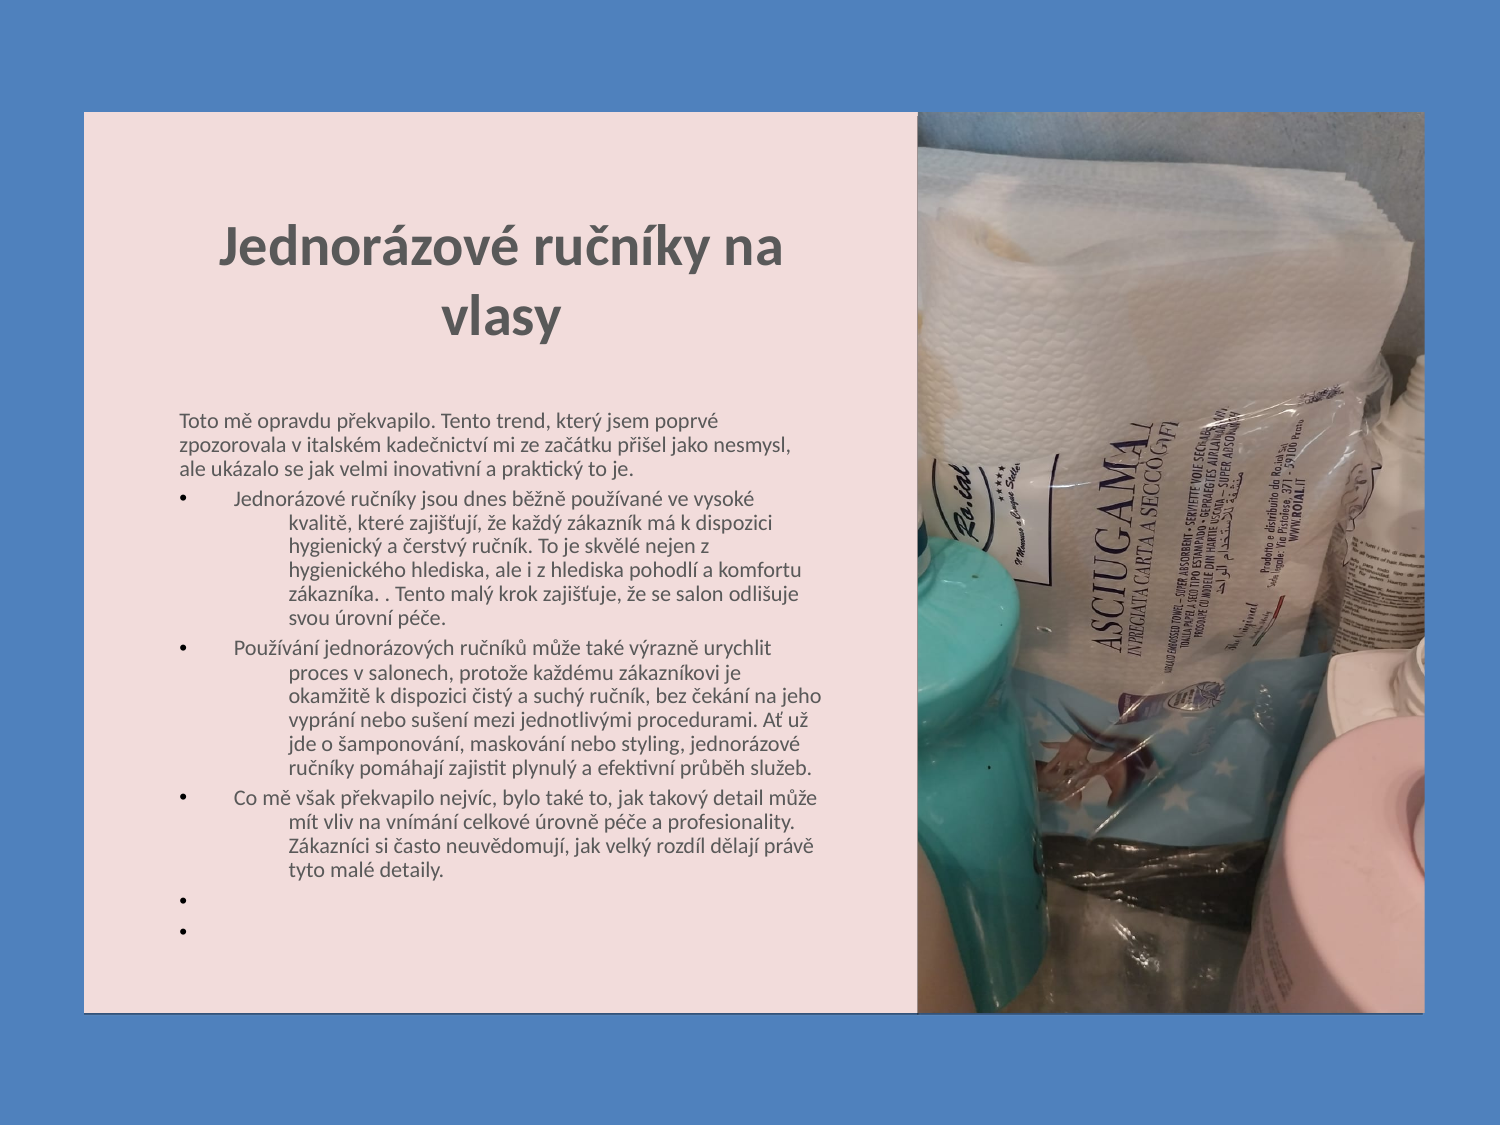

# Jednorázové ručníky na vlasy
Toto mě opravdu překvapilo. Tento trend, který jsem poprvé zpozorovala v italském kadečnictví mi ze začátku přišel jako nesmysl, ale ukázalo se jak velmi inovativní a praktický to je.
Jednorázové ručníky jsou dnes běžně používané ve vysoké kvalitě, které zajišťují, že každý zákazník má k dispozici hygienický a čerstvý ručník. To je skvělé nejen z hygienického hlediska, ale i z hlediska pohodlí a komfortu zákazníka. . Tento malý krok zajišťuje, že se salon odlišuje svou úrovní péče.
Používání jednorázových ručníků může také výrazně urychlit proces v salonech, protože každému zákazníkovi je okamžitě k dispozici čistý a suchý ručník, bez čekání na jeho vyprání nebo sušení mezi jednotlivými procedurami. Ať už jde o šamponování, maskování nebo styling, jednorázové ručníky pomáhají zajistit plynulý a efektivní průběh služeb.
Co mě však překvapilo nejvíc, bylo také to, jak takový detail může mít vliv na vnímání celkové úrovně péče a profesionality. Zákazníci si často neuvědomují, jak velký rozdíl dělají právě tyto malé detaily.